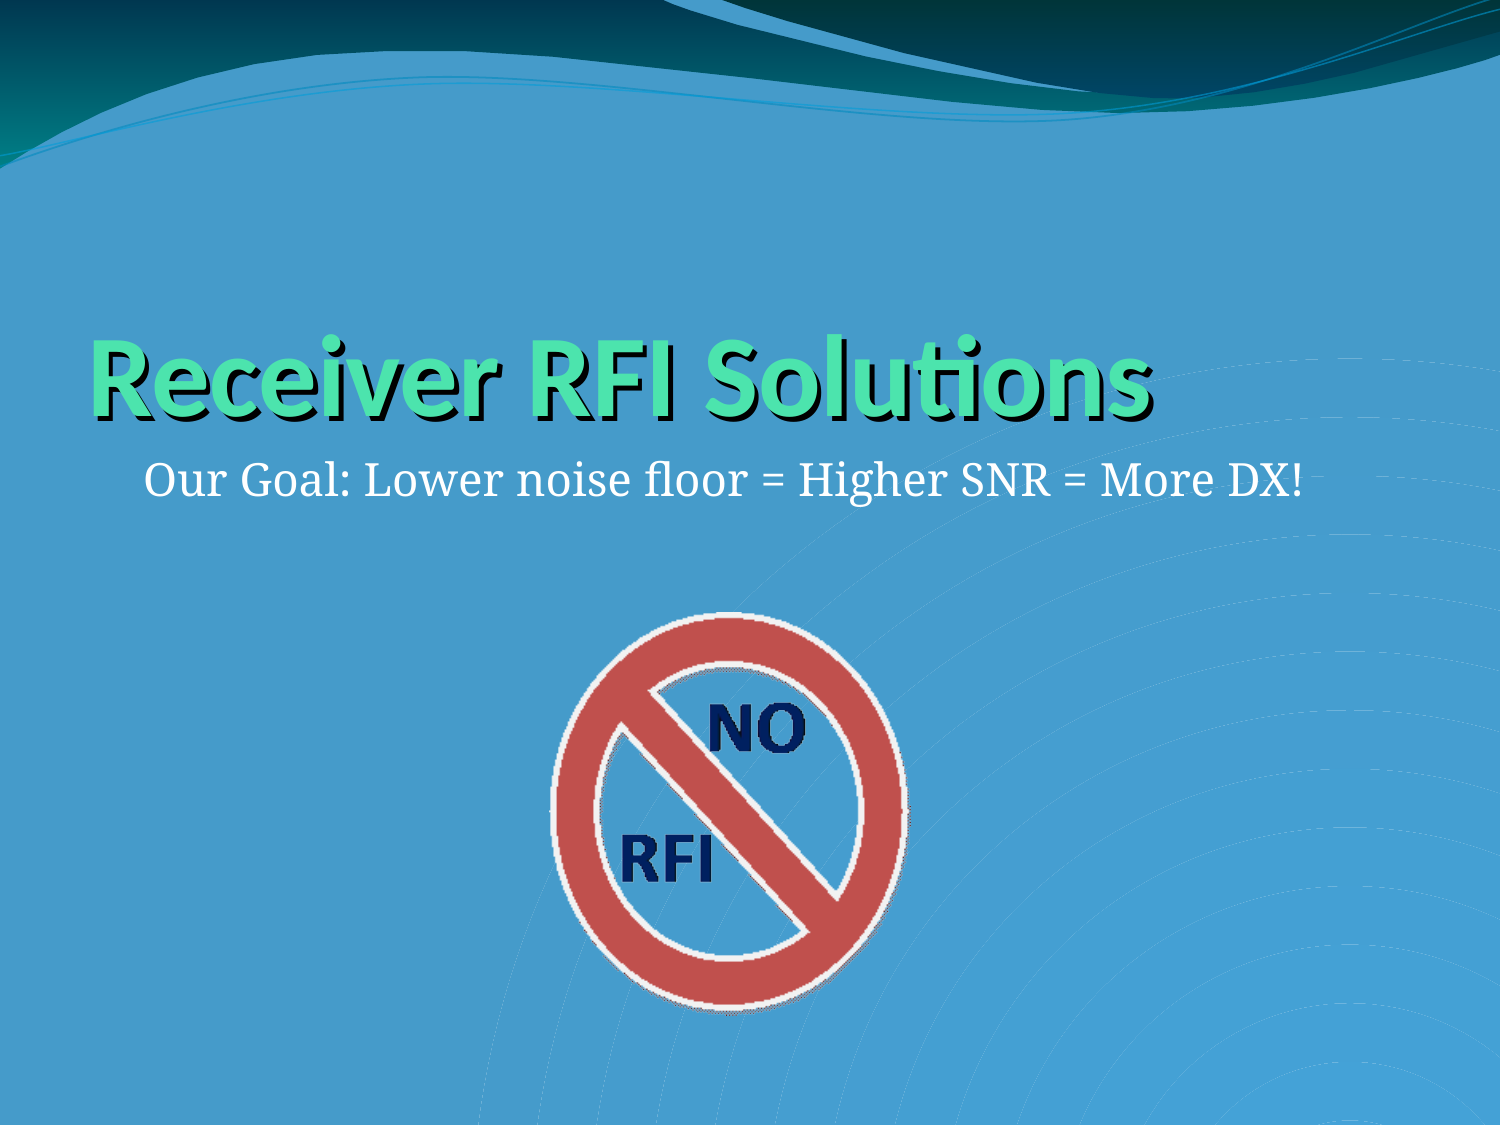

# Receiver RFI Solutions
Our Goal: Lower noise floor = Higher SNR = More DX!